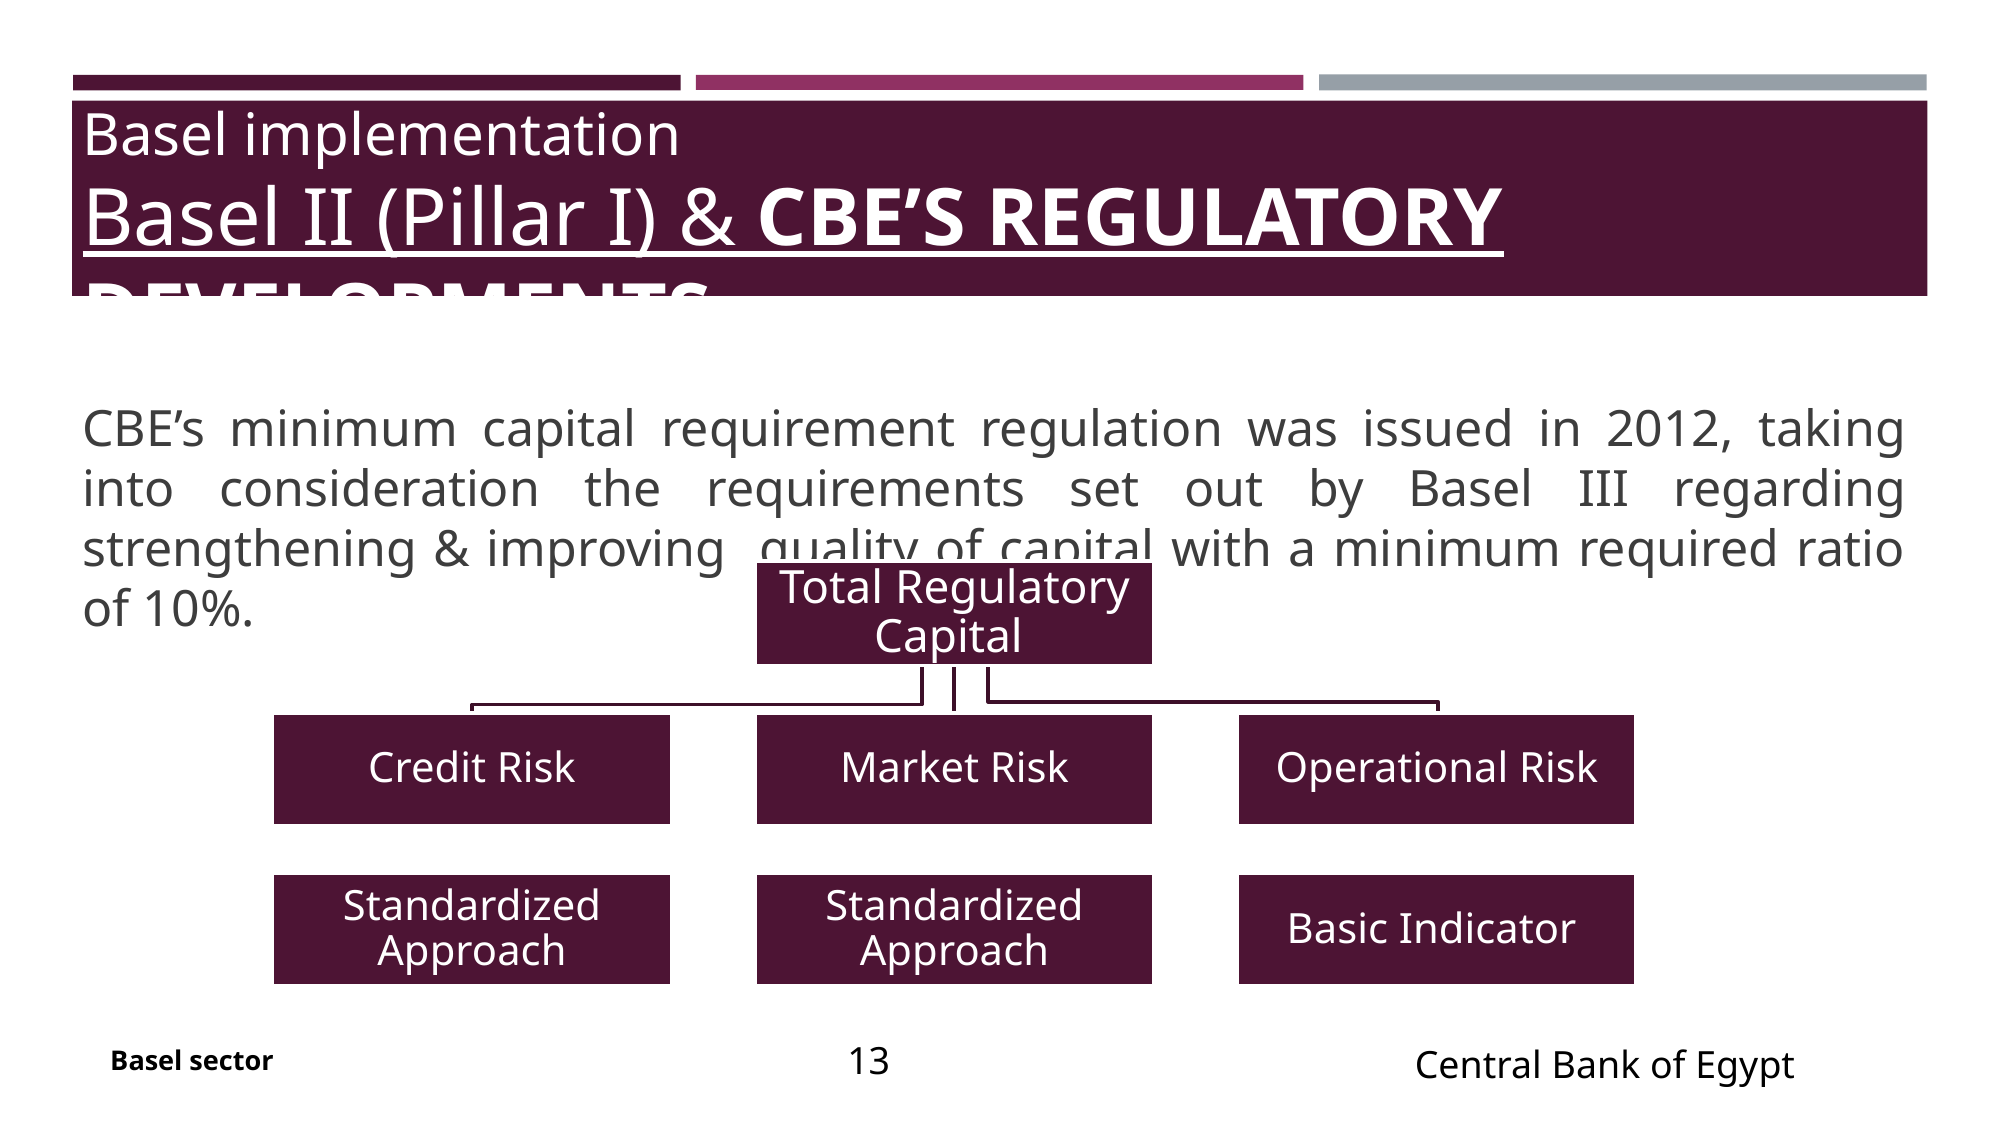

Basel implementation
Basel II (Pillar I) & CBE’S REGULATORY DEVELOPMENTS
# CBE’s minimum capital requirement regulation was issued in 2012, taking into consideration the requirements set out by Basel III regarding strengthening & improving quality of capital with a minimum required ratio of 10%.
Total Regulatory Capital
Credit Risk
Market Risk
Operational Risk
Standardized Approach
Standardized Approach
Basic Indicator
Central Bank of Egypt